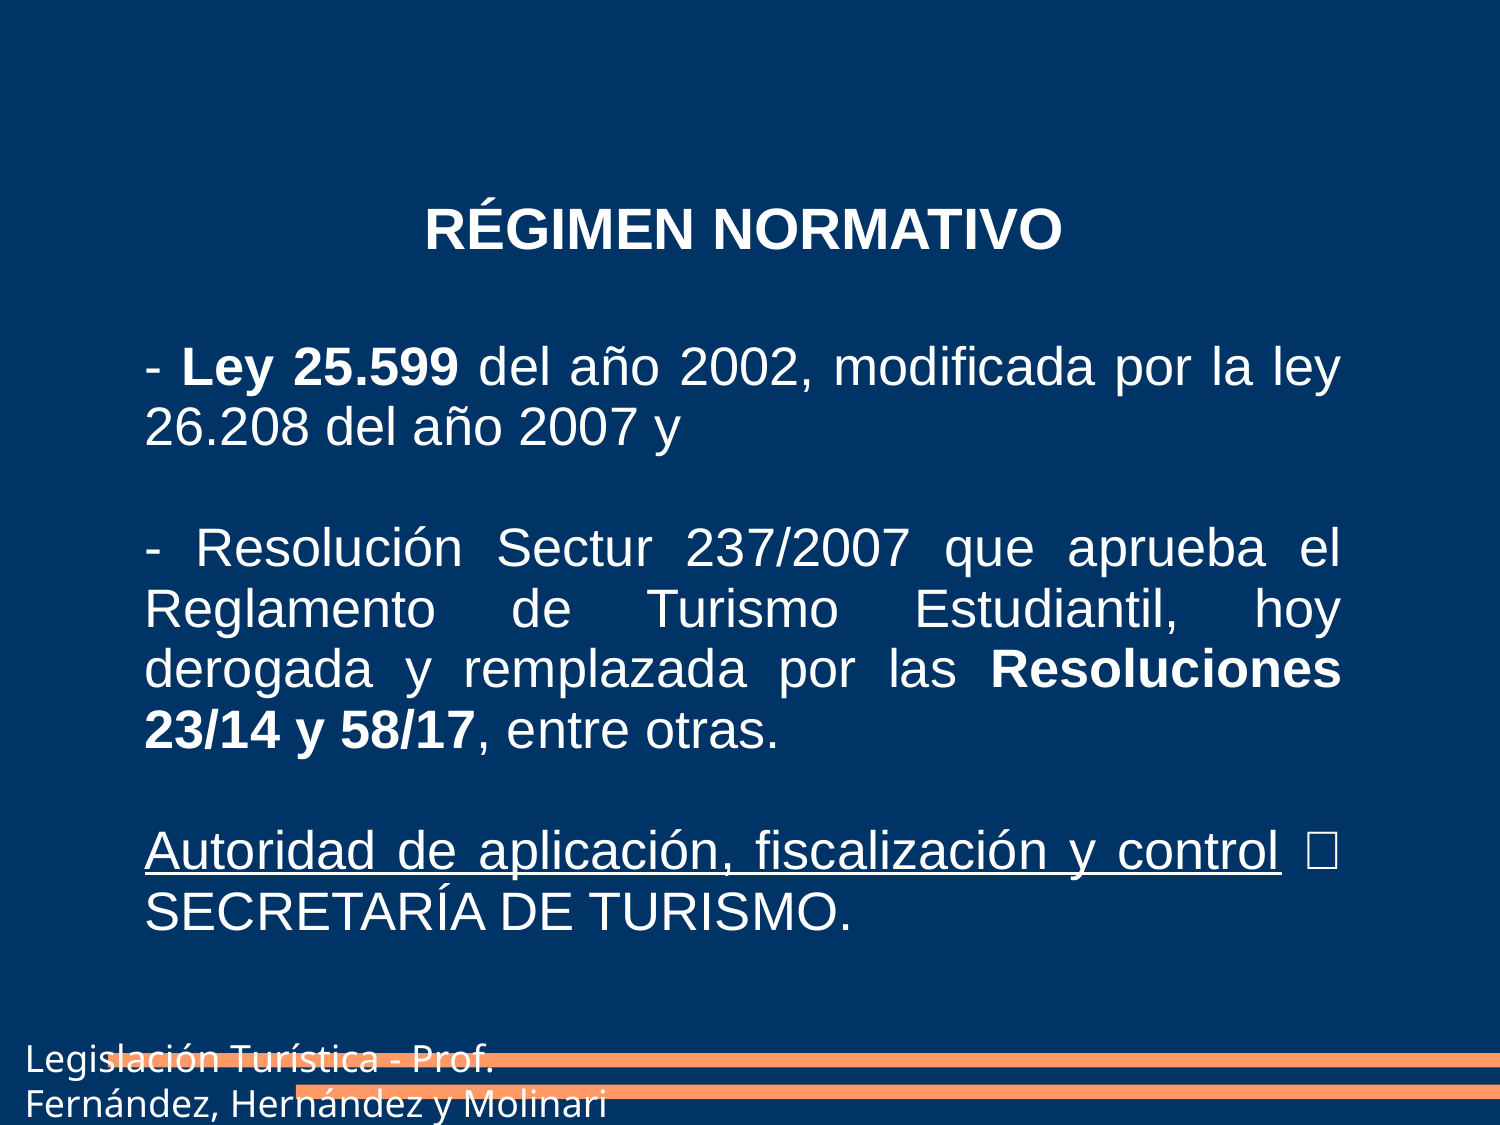

#
RÉGIMEN NORMATIVO
- Ley 25.599 del año 2002, modificada por la ley 26.208 del año 2007 y
- Resolución Sectur 237/2007 que aprueba el Reglamento de Turismo Estudiantil, hoy derogada y remplazada por las Resoluciones 23/14 y 58/17, entre otras.
Autoridad de aplicación, fiscalización y control  SECRETARÍA DE TURISMO.
Legislación Turística - Prof. Fernández, Hernández y Molinari